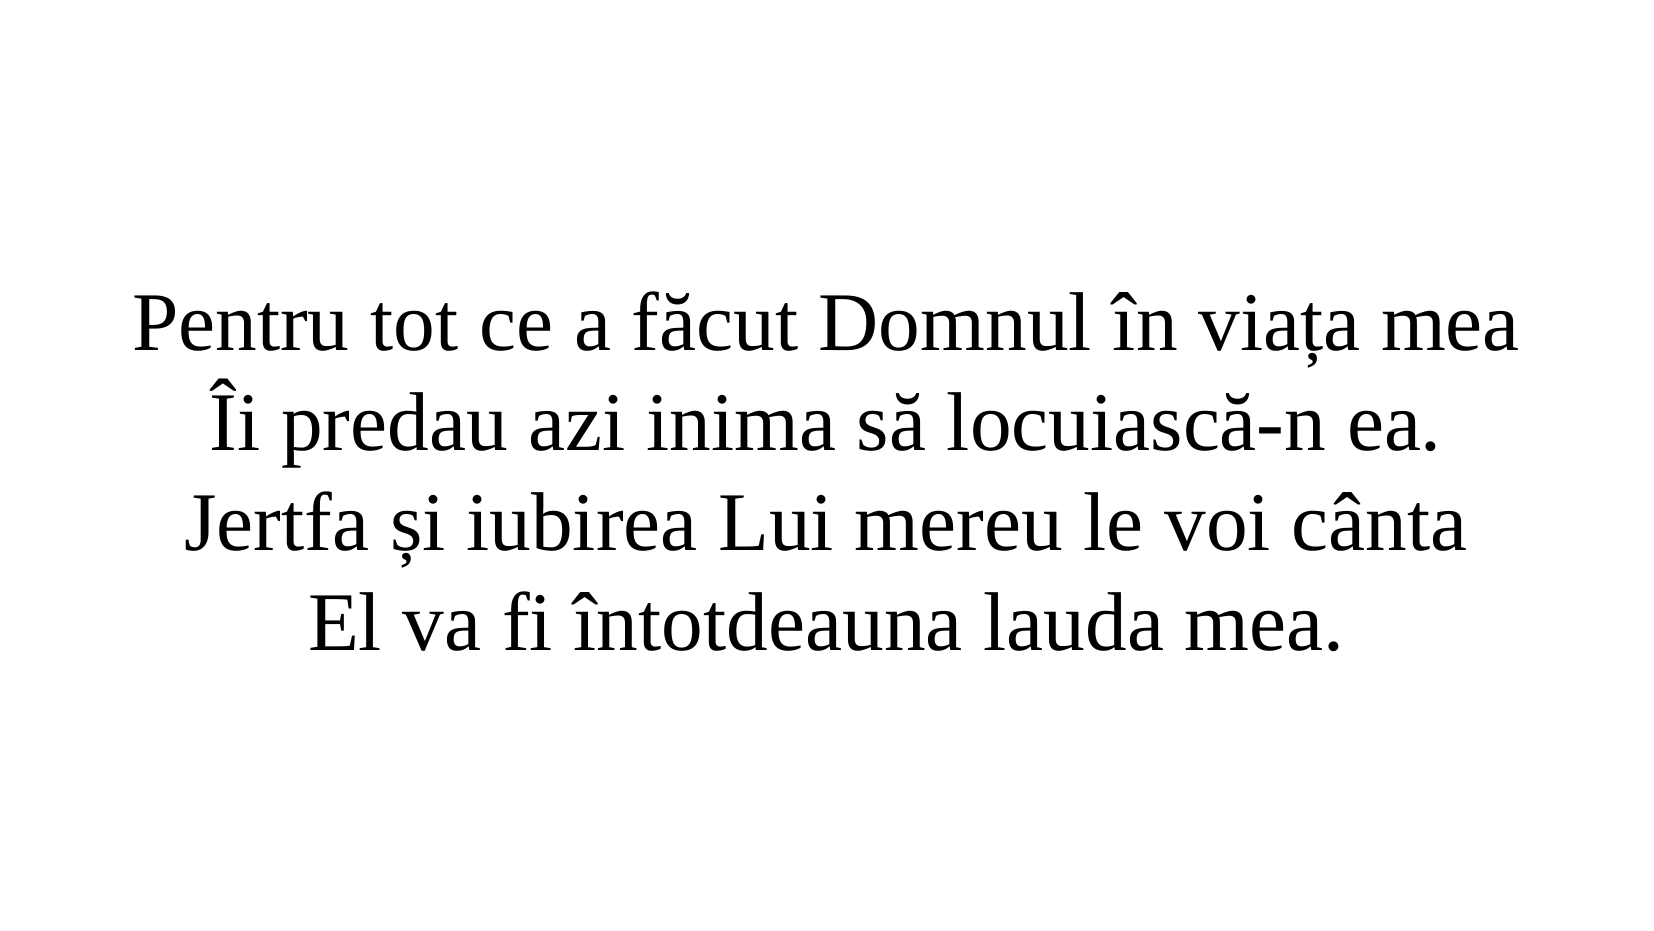

# Pentru tot ce a făcut Domnul în viața mea Îi predau azi inima să locuiască-n ea. Jertfa și iubirea Lui mereu le voi cânta El va fi întotdeauna lauda mea.